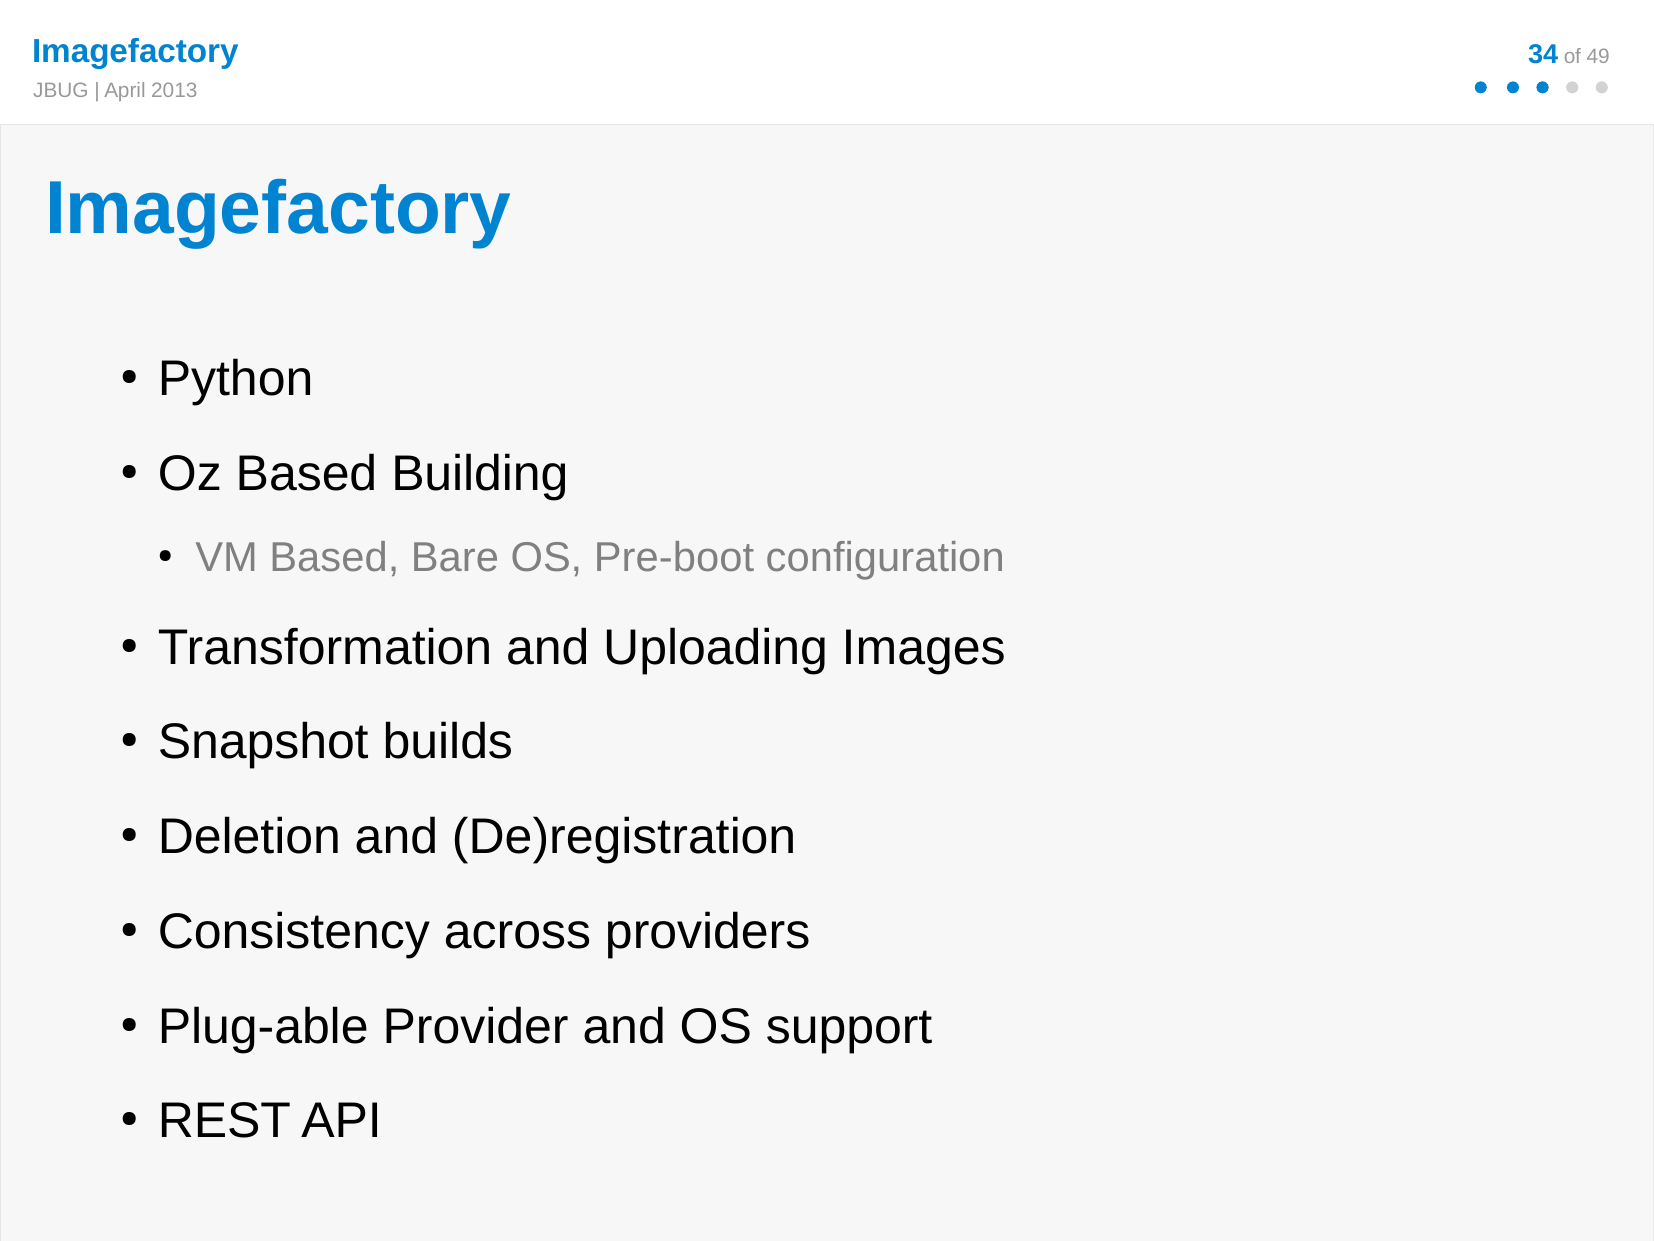

 of 49
Imagefactory
JBUG | April 2013
# Imagefactory
Python
Oz Based Building
VM Based, Bare OS, Pre-boot configuration
Transformation and Uploading Images
Snapshot builds
Deletion and (De)registration
Consistency across providers
Plug-able Provider and OS support
REST API